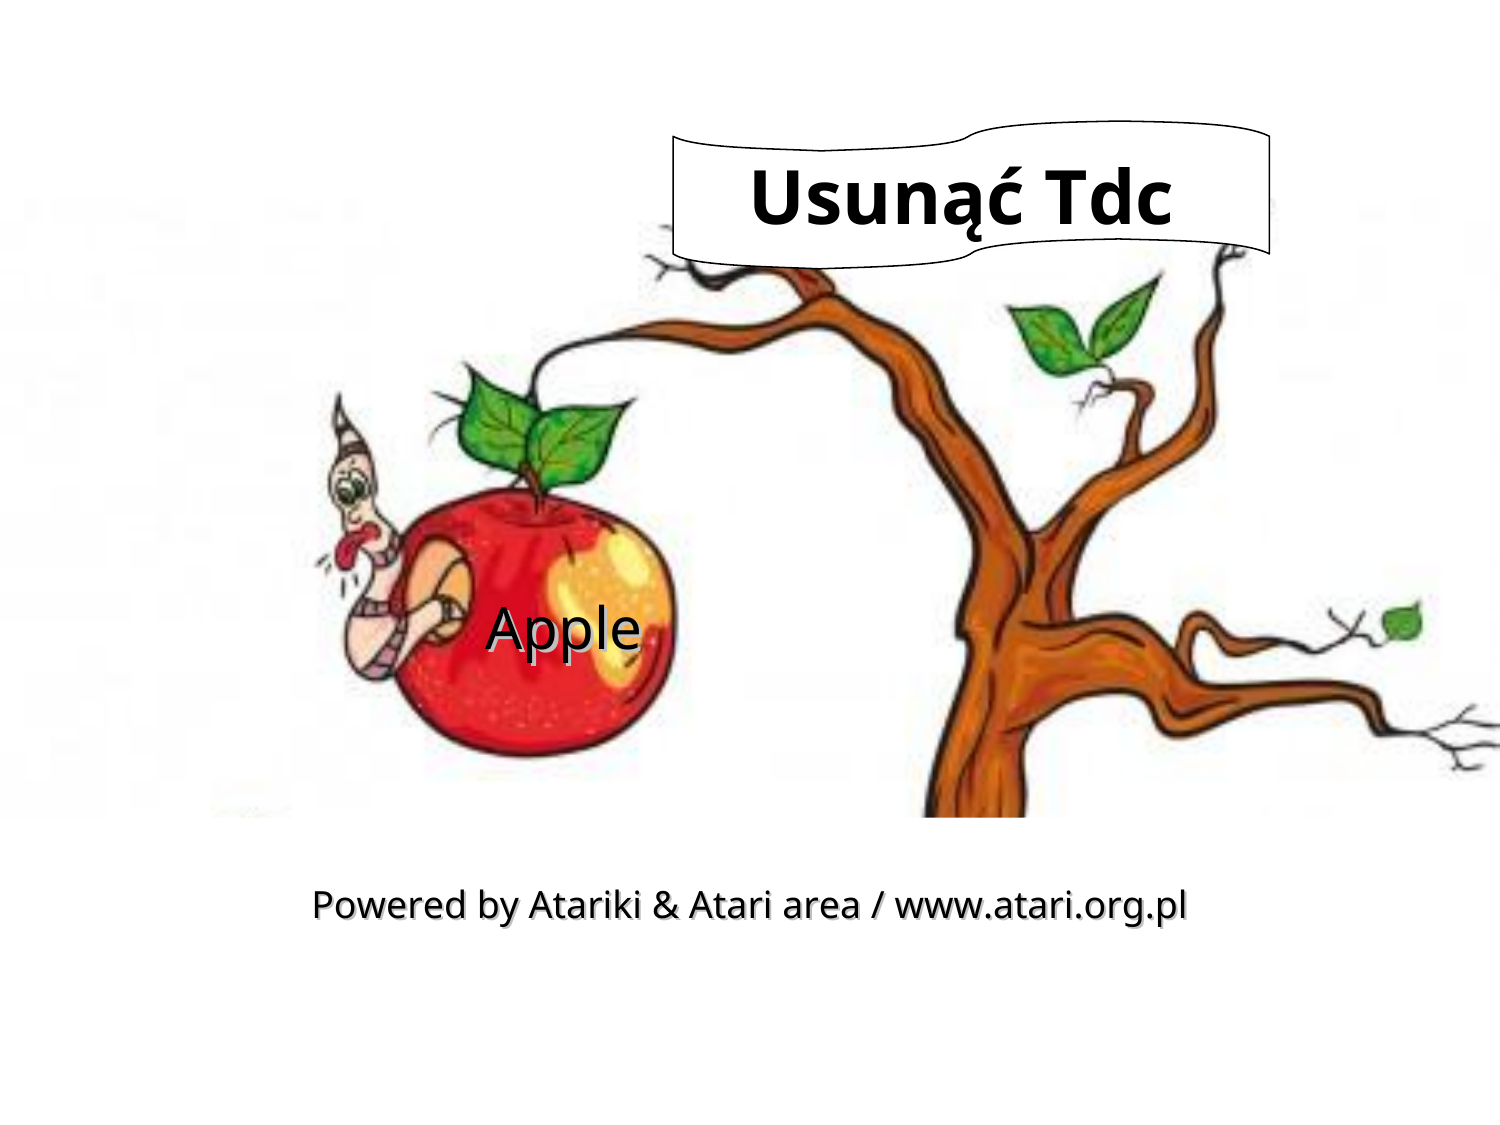

Usunąć Tdc
Apple
Powered by Atariki & Atari area / www.atari.org.pl
8